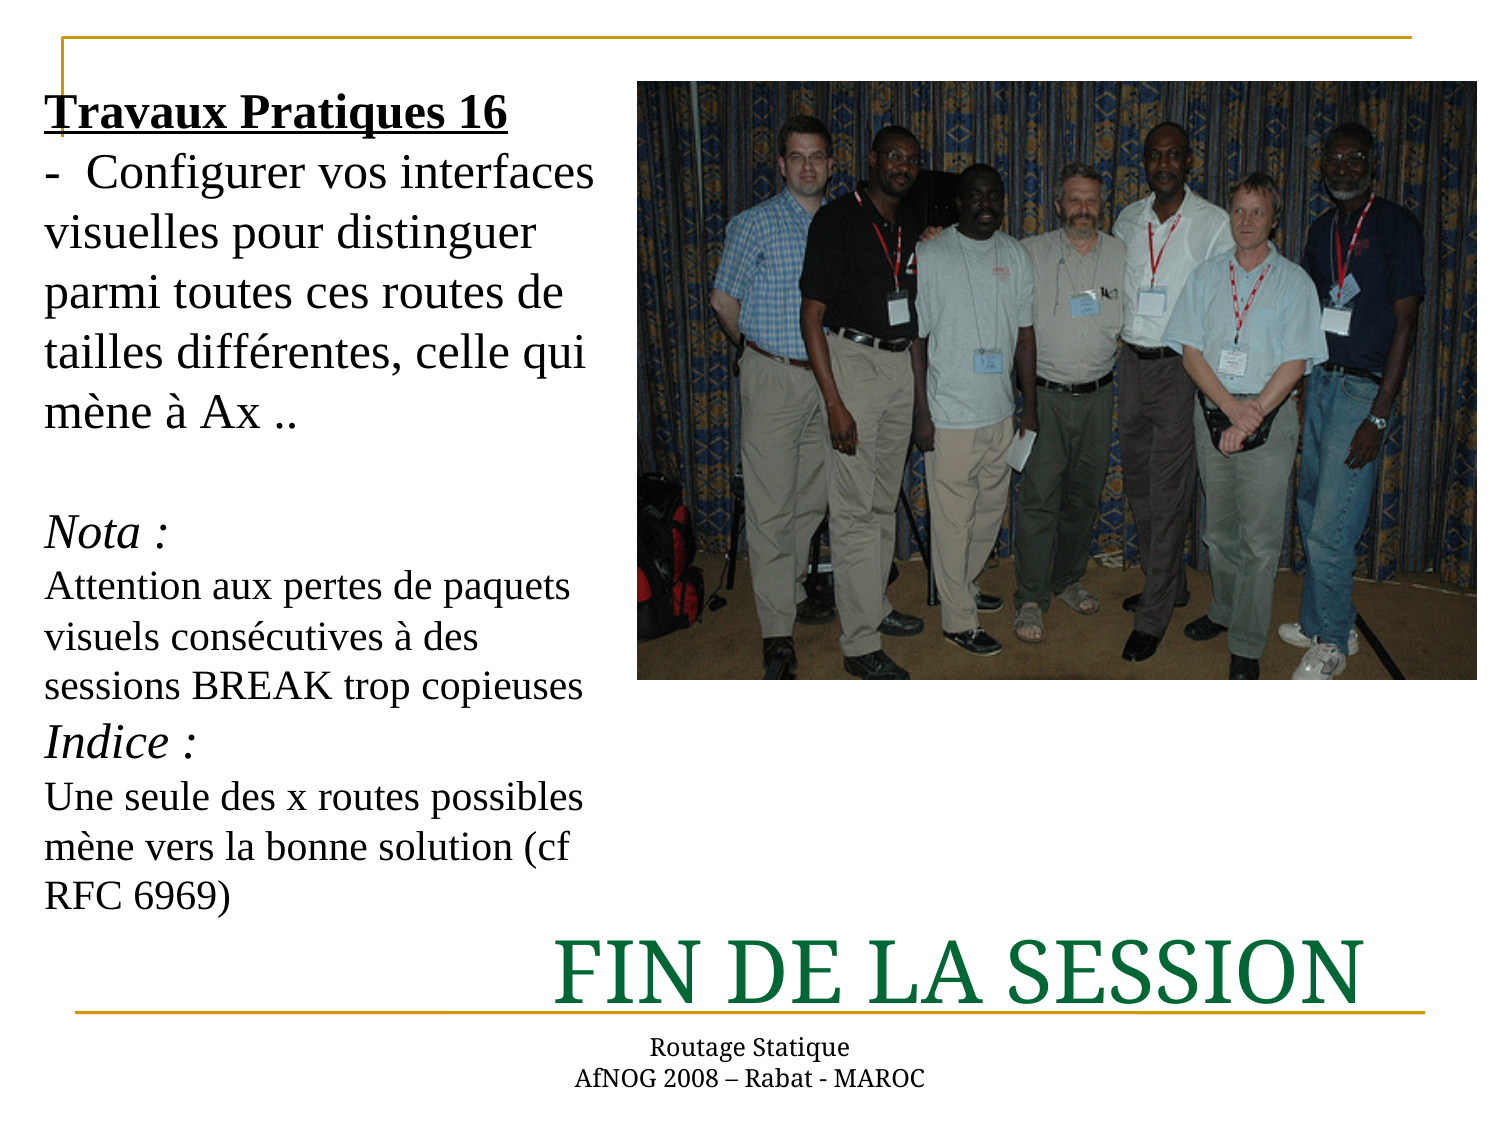

Travaux Pratiques 16
- Configurer vos interfaces visuelles pour distinguer parmi toutes ces routes de tailles différentes, celle qui mène à Ax ..
Nota :
Attention aux pertes de paquets visuels consécutives à des sessions BREAK trop copieuses
Indice :
Une seule des x routes possibles mène vers la bonne solution (cf RFC 6969)‏
# FIN DE LA SESSION